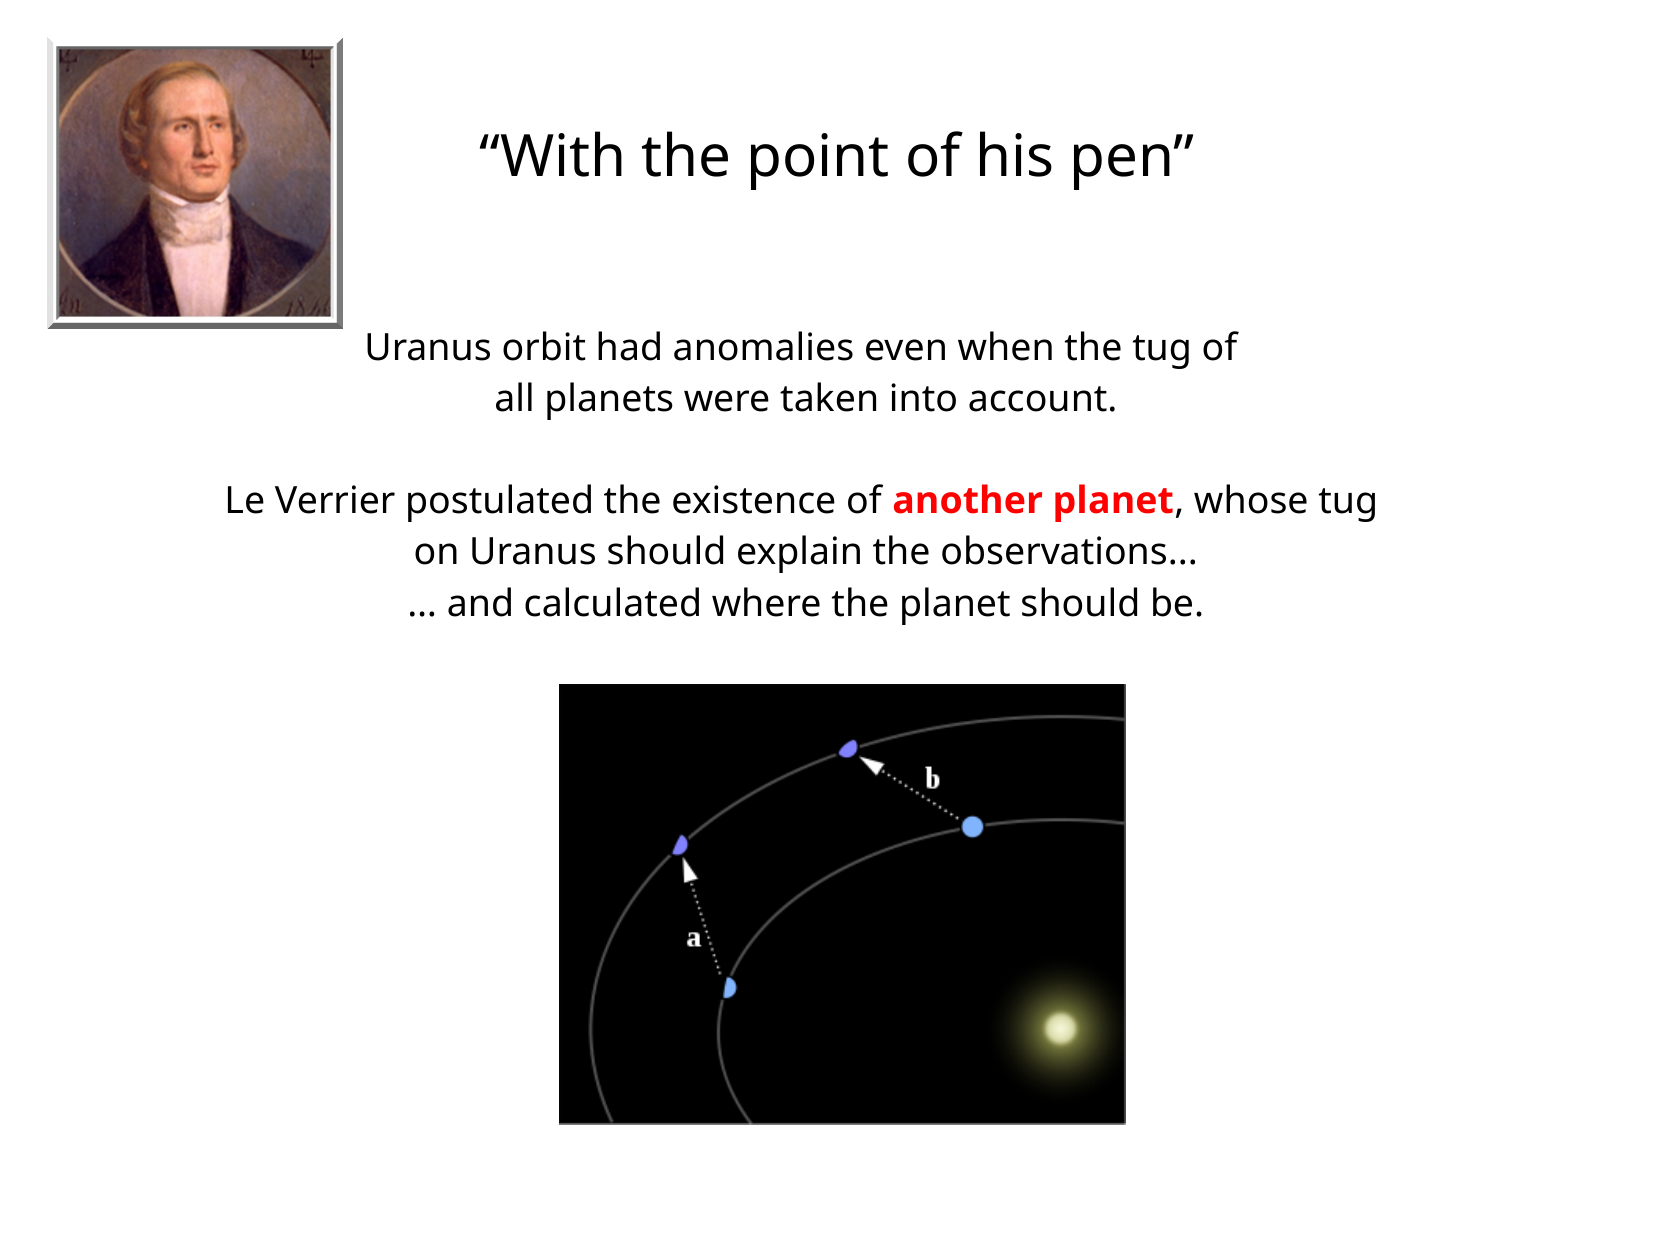

# “With the point of his pen”
Uranus orbit had anomalies even when the tug of
all planets were taken into account.
Le Verrier postulated the existence of another planet, whose tug
on Uranus should explain the observations...
… and calculated where the planet should be.